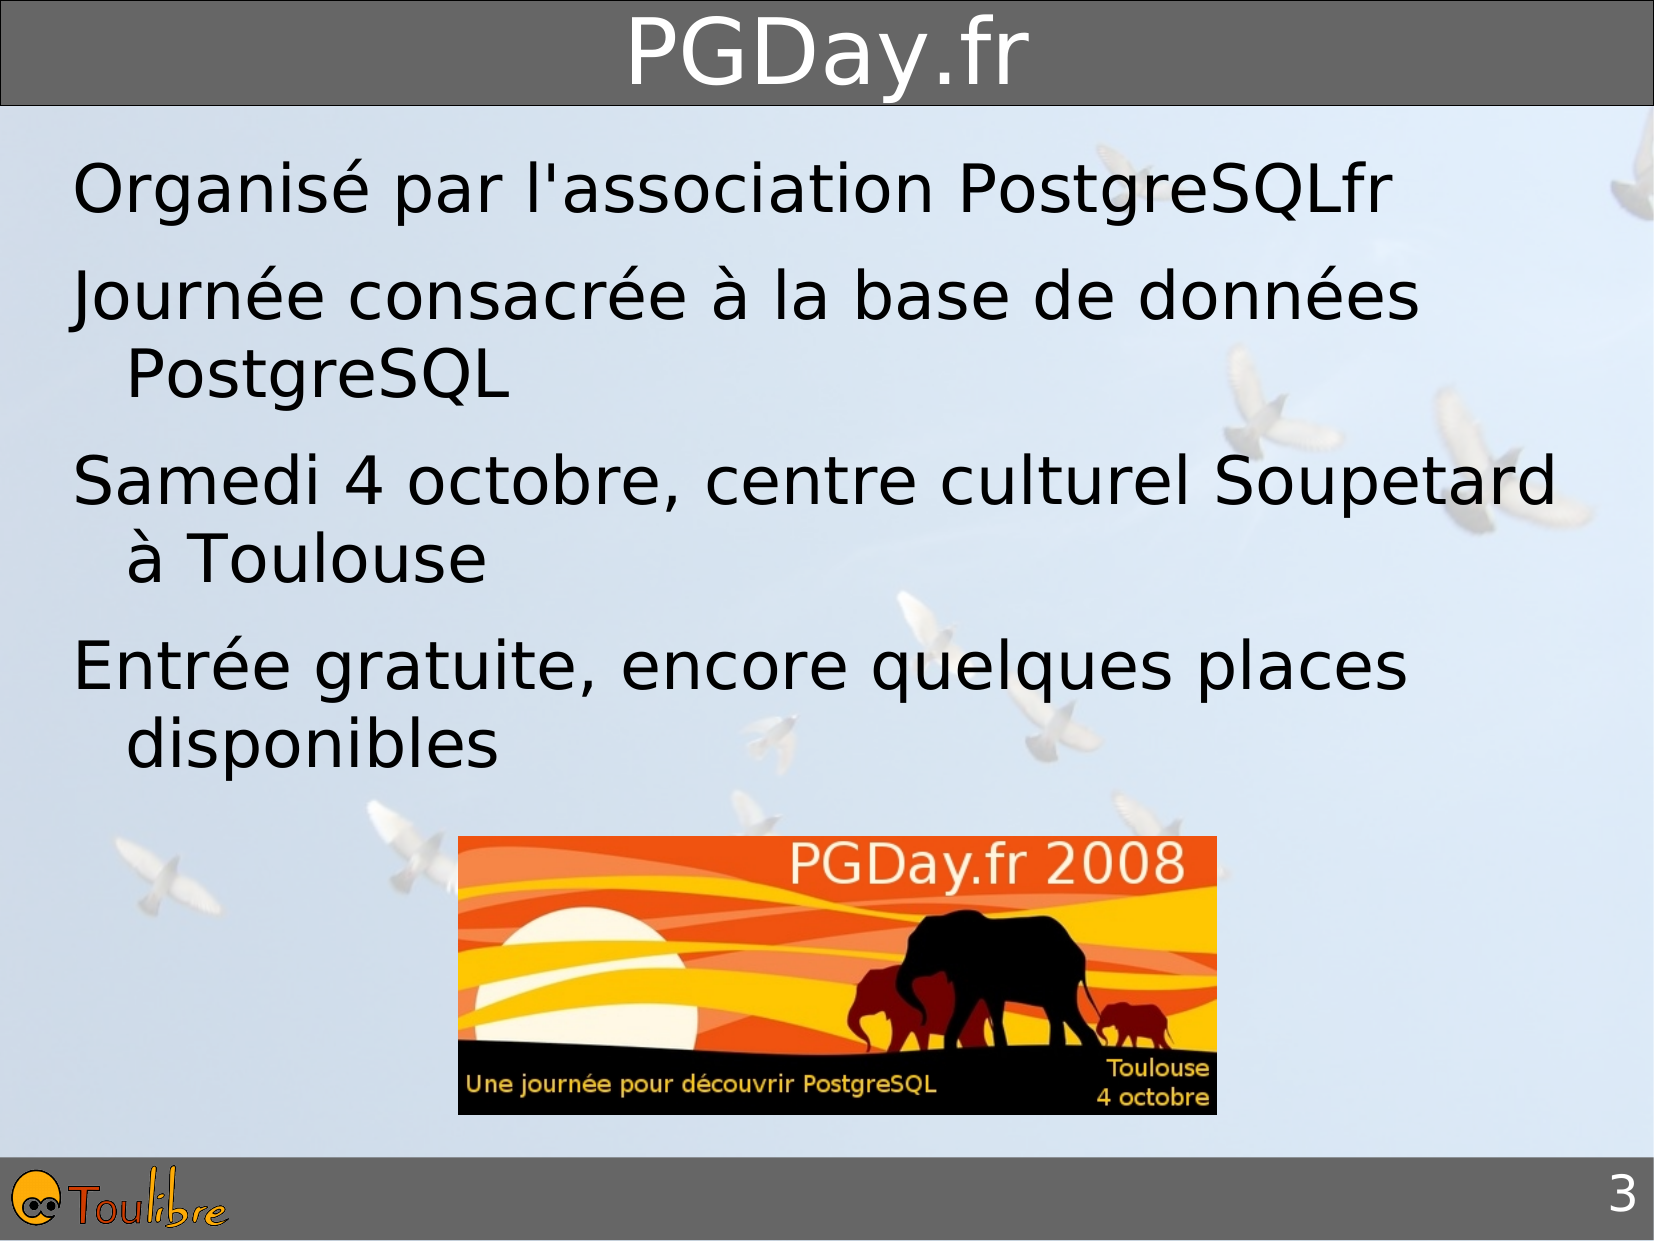

# PGDay.fr
Organisé par l'association PostgreSQLfr
Journée consacrée à la base de données PostgreSQL
Samedi 4 octobre, centre culturel Soupetard à Toulouse
Entrée gratuite, encore quelques places disponibles